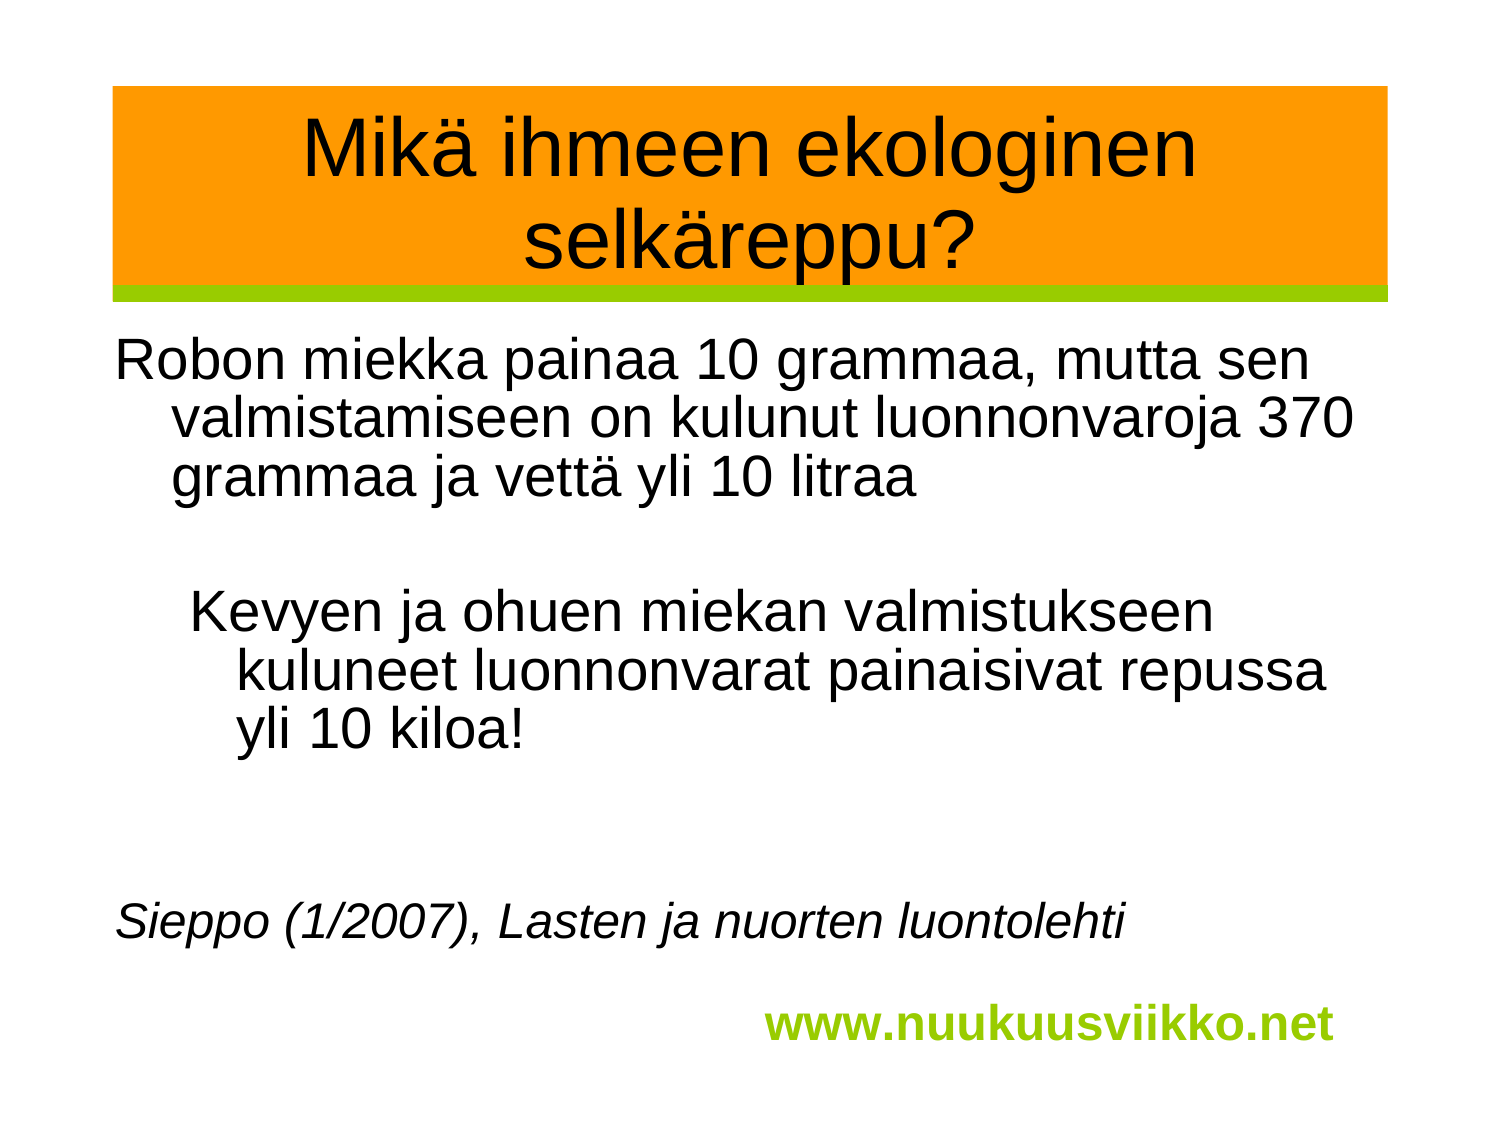

# Mikä ihmeen ekologinen selkäreppu?
Robon miekka painaa 10 grammaa, mutta sen valmistamiseen on kulunut luonnonvaroja 370 grammaa ja vettä yli 10 litraa
Kevyen ja ohuen miekan valmistukseen kuluneet luonnonvarat painaisivat repussa yli 10 kiloa!
Sieppo (1/2007), Lasten ja nuorten luontolehti
www.nuukuusviikko.net